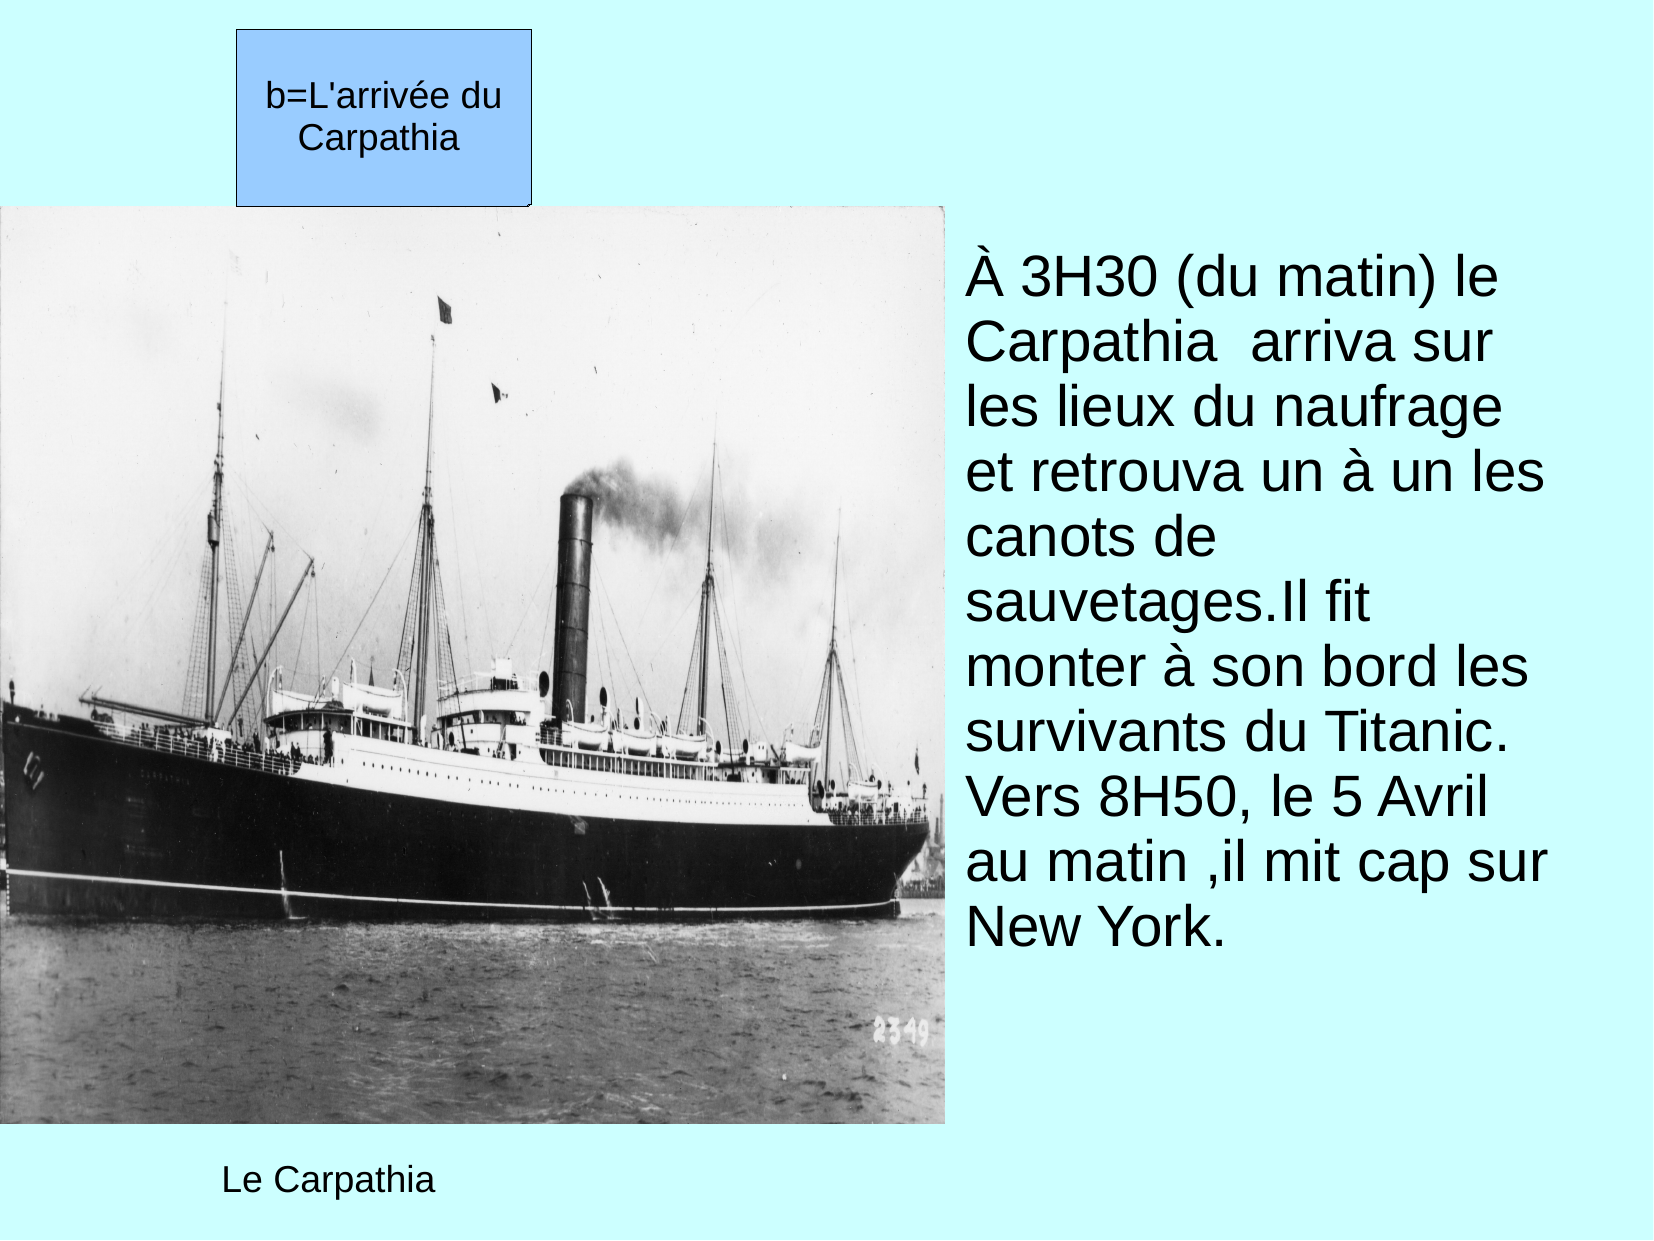

b=L'arrivée du
Carpathia
À 3H30 (du matin) le Carpathia arriva sur les lieux du naufrage et retrouva un à un les canots de sauvetages.Il fit monter à son bord les survivants du Titanic. Vers 8H50, le 5 Avril au matin ,il mit cap sur New York.
Le Carpathia